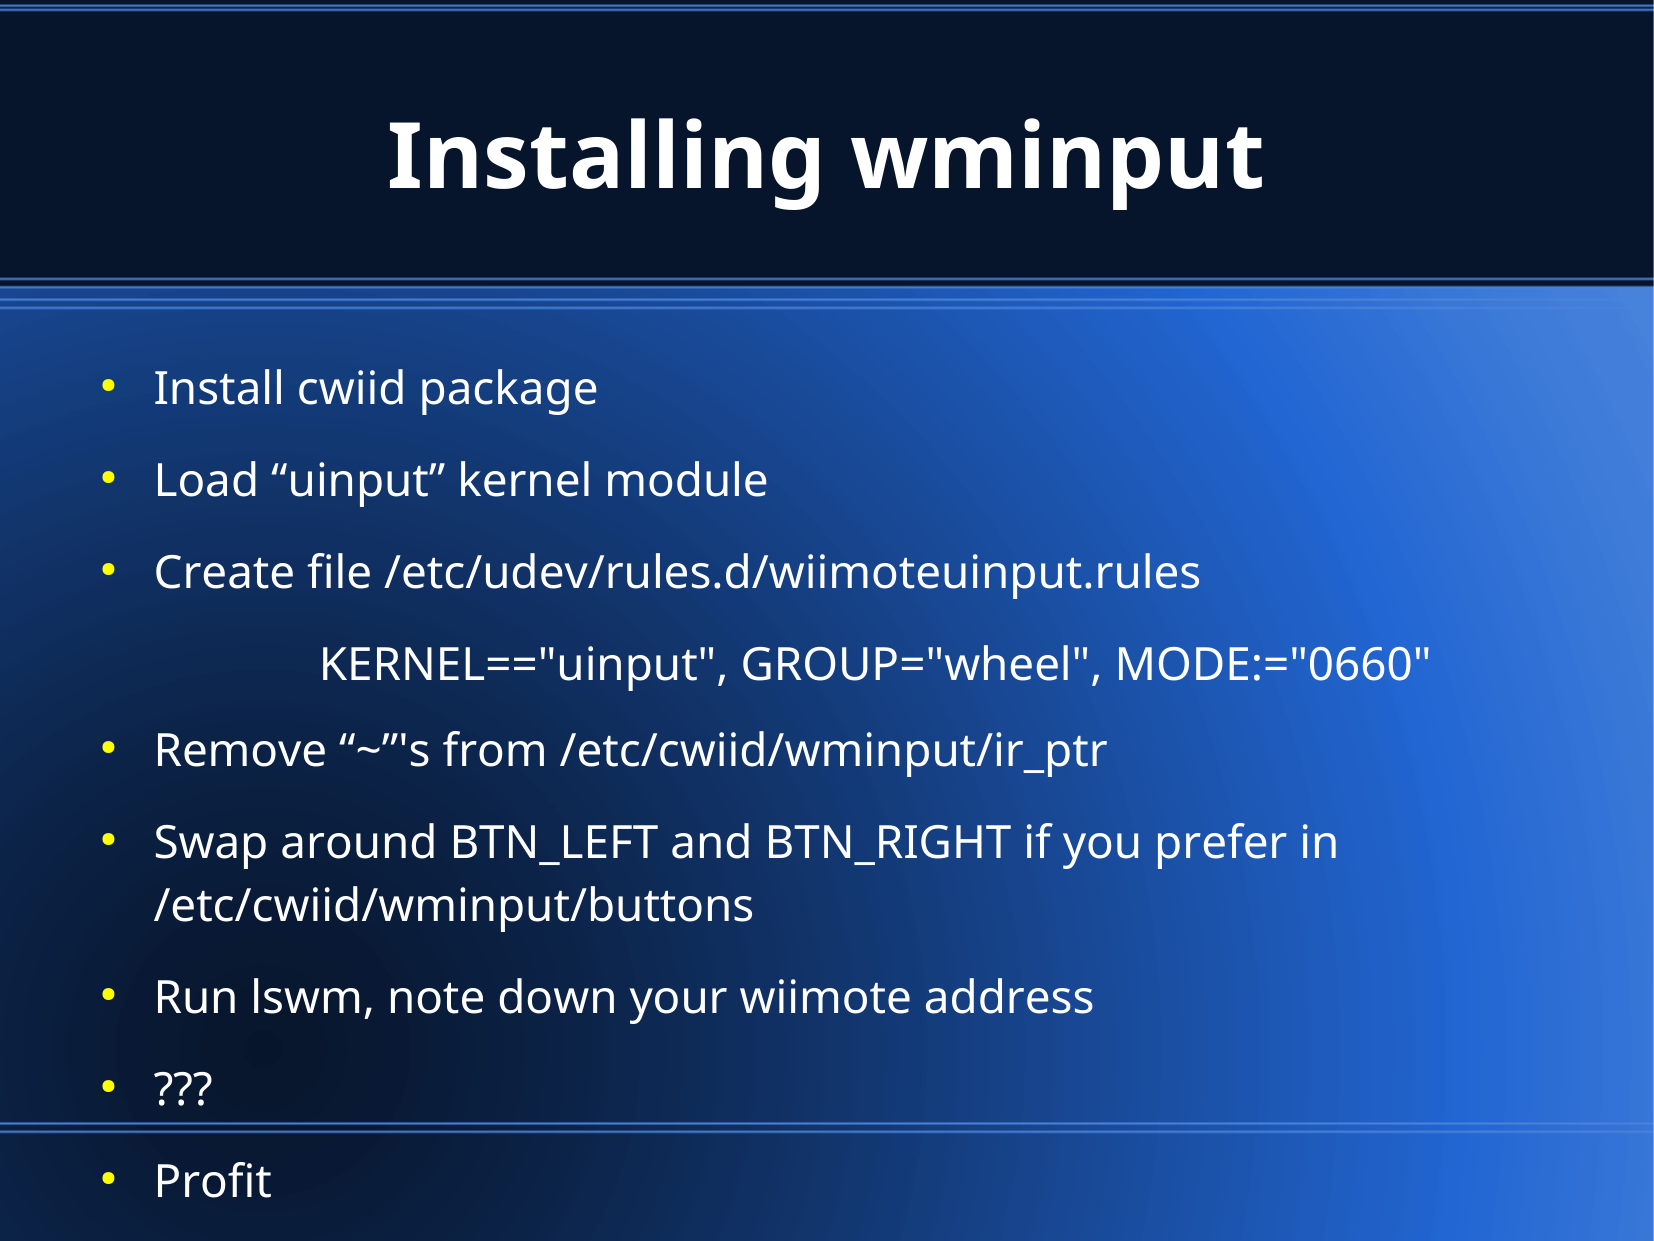

# Installing wminput
Install cwiid package
Load “uinput” kernel module
Create file /etc/udev/rules.d/wiimoteuinput.rules
KERNEL=="uinput", GROUP="wheel", MODE:="0660"
Remove “~”'s from /etc/cwiid/wminput/ir_ptr
Swap around BTN_LEFT and BTN_RIGHT if you prefer in /etc/cwiid/wminput/buttons
Run lswm, note down your wiimote address
???
Profit